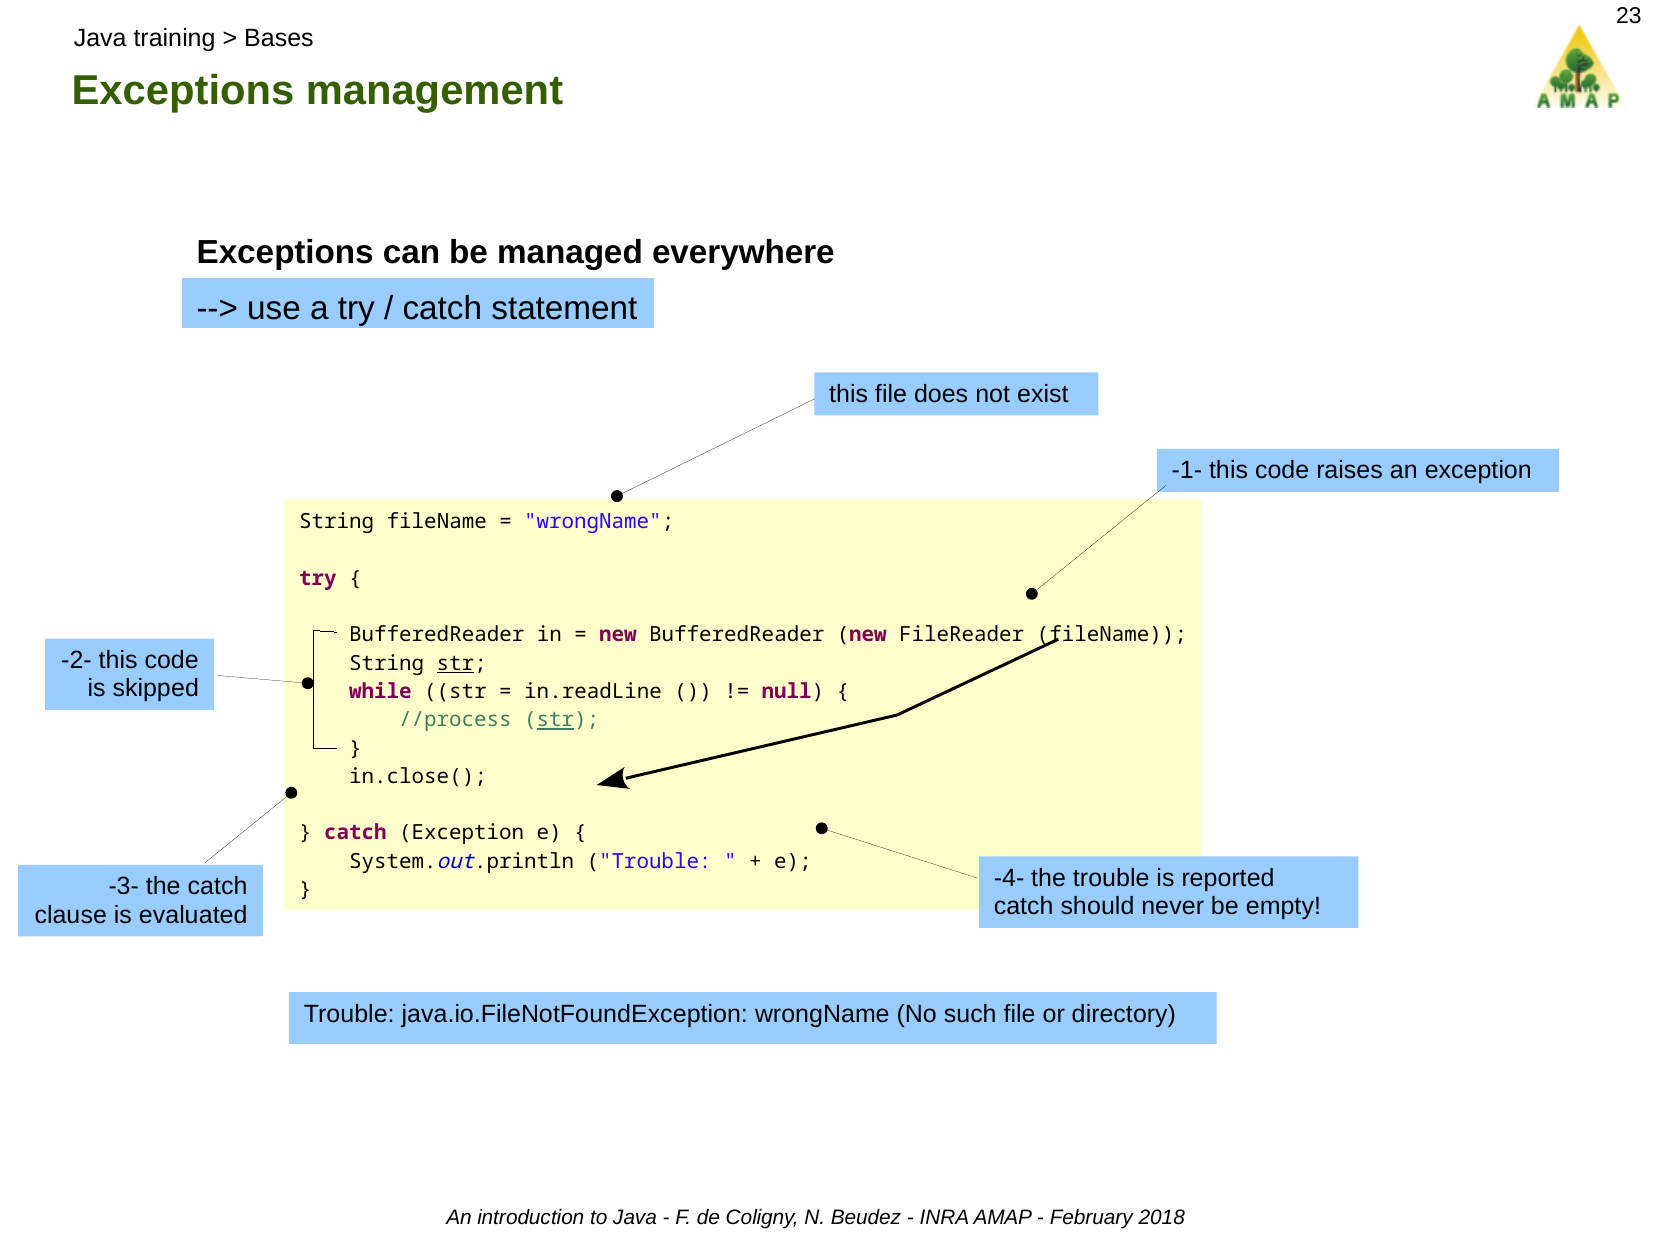

23
Java training > Bases
Exceptions management
Exceptions can be managed everywhere
--> use a try / catch statement
this file does not exist
-1- this code raises an exception
String fileName = "wrongName";
try {
 BufferedReader in = new BufferedReader (new FileReader (fileName));
 String str;
 while ((str = in.readLine ()) != null) {
 //process (str);
 }
 in.close();
} catch (Exception e) {
 System.out.println ("Trouble: " + e);
}
-2- this code is skipped
-4- the trouble is reported
catch should never be empty!
-3- the catch
clause is evaluated
Trouble: java.io.FileNotFoundException: wrongName (No such file or directory)